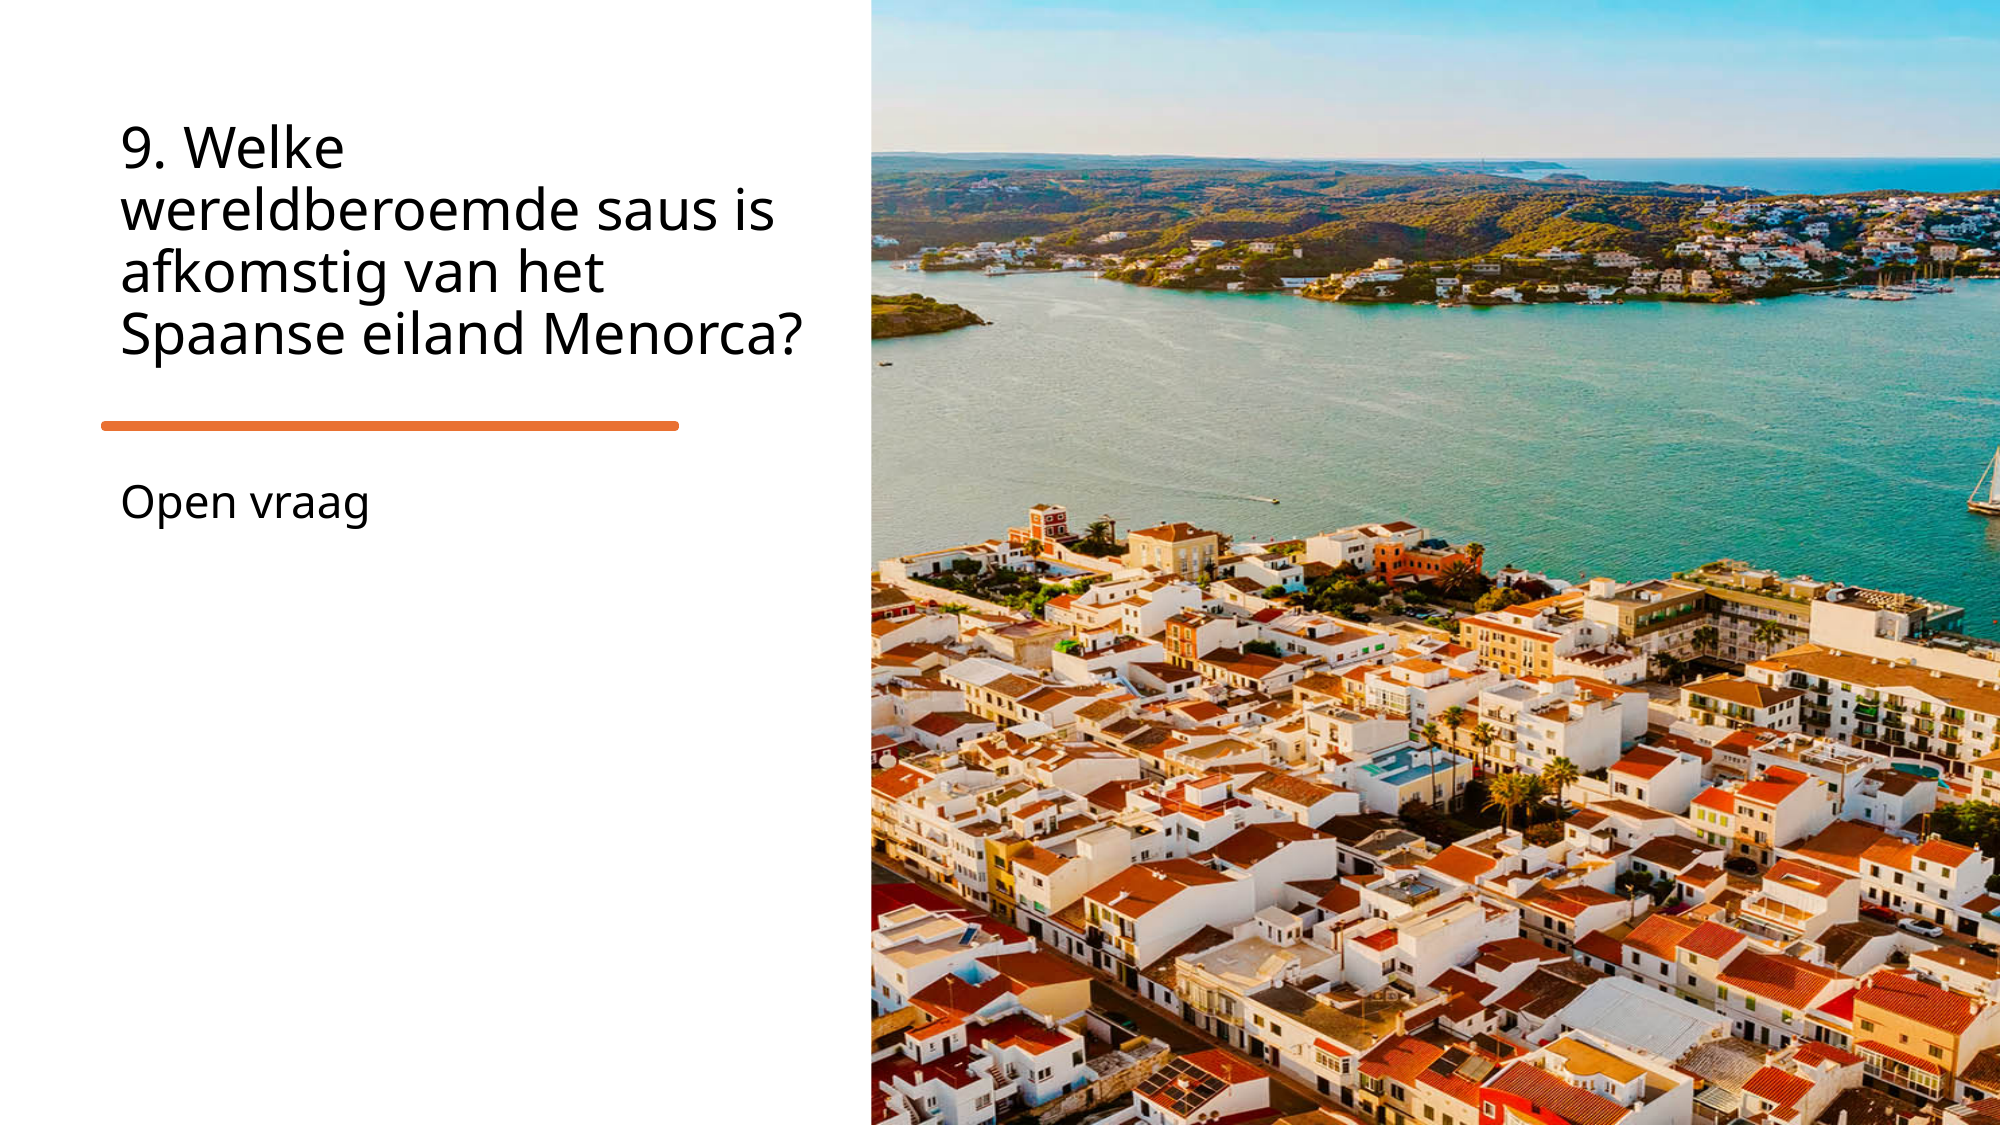

# 9. Welke wereldberoemde saus is afkomstig van het Spaanse eiland Menorca?
Open vraag